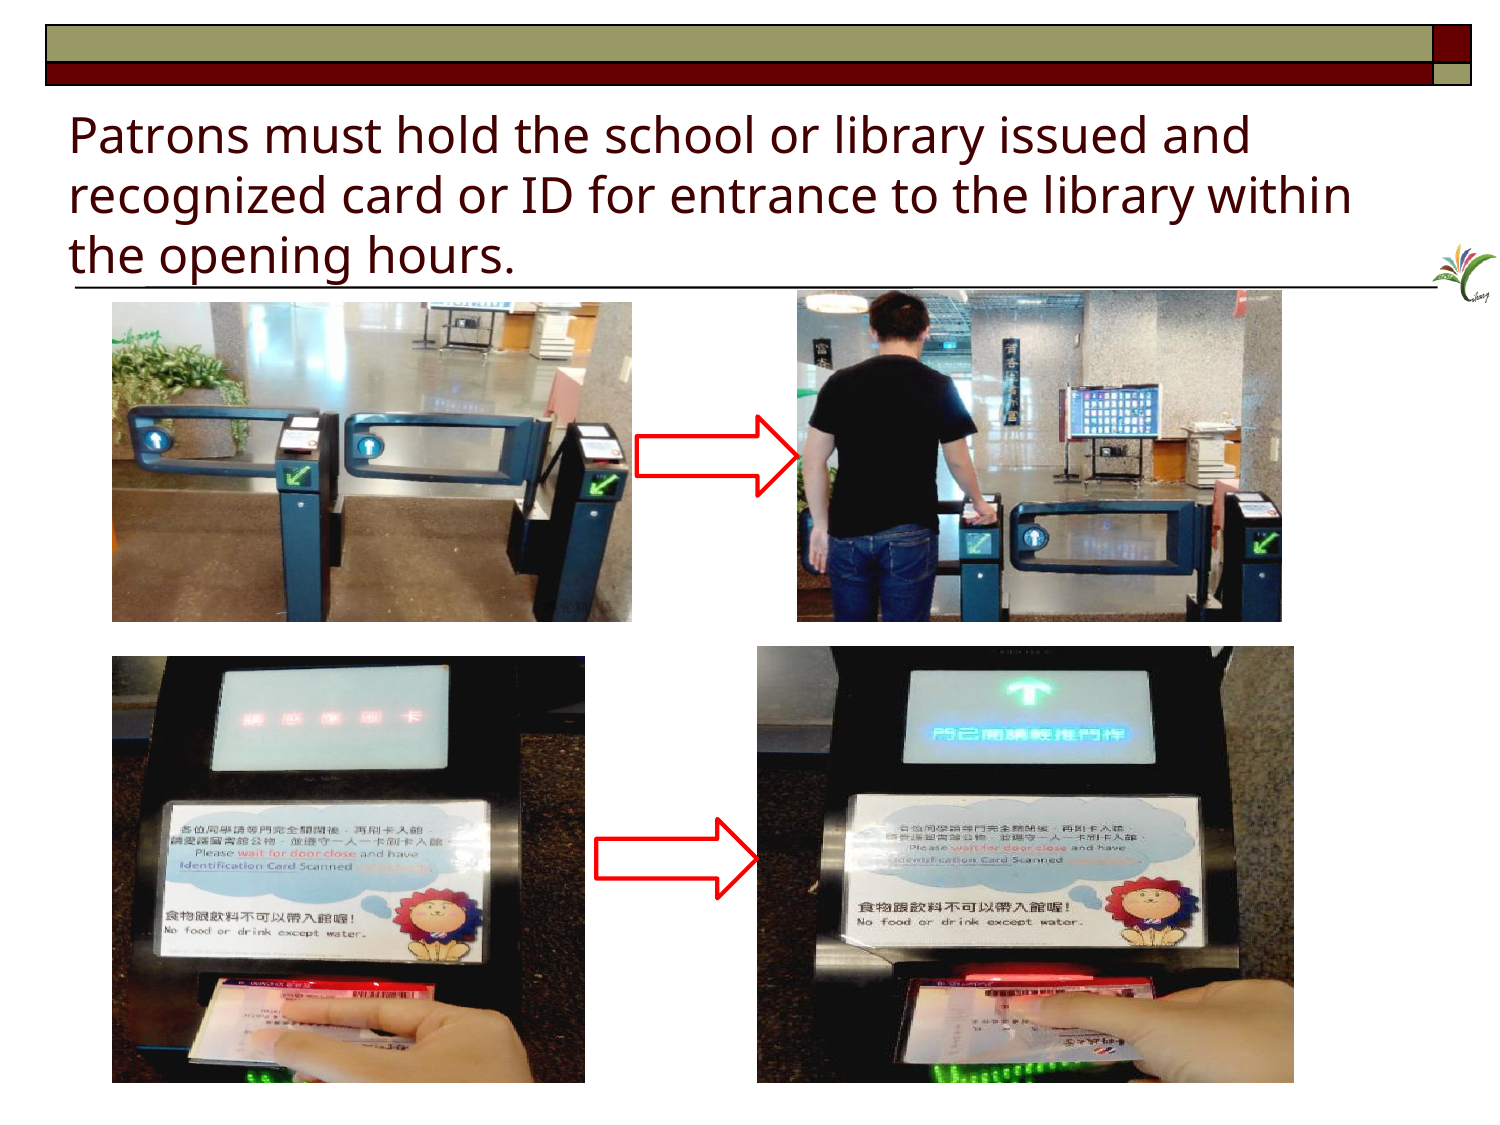

# Patrons must hold the school or library issued and recognized card or ID for entrance to the library within the opening hours.